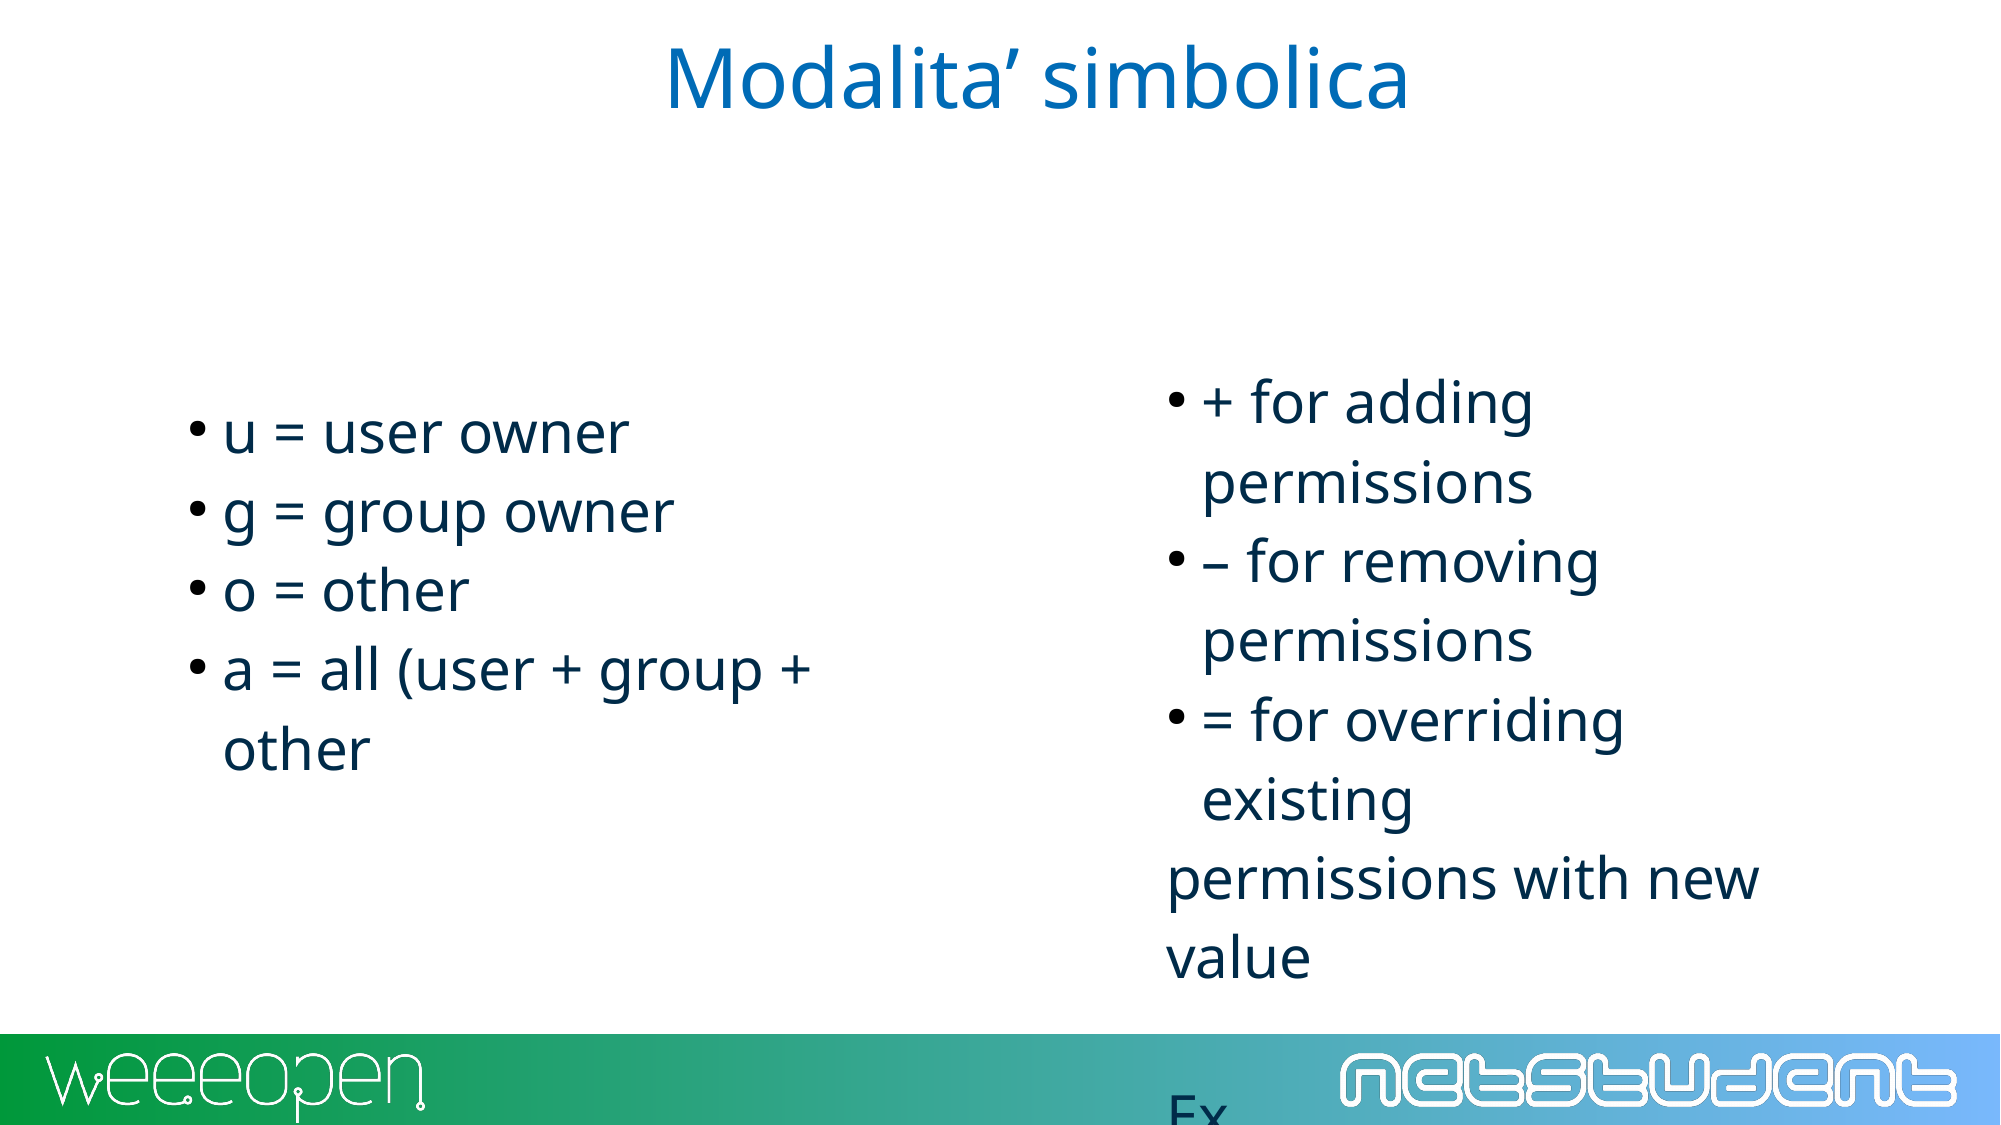

# Modalita’ simbolica
+ for adding permissions
– for removing permissions
= for overriding existing
permissions with new value
Ex.
chmod g+x <file>
chmod g=rw <file>
u = user owner
g = group owner
o = other
a = all (user + group + other